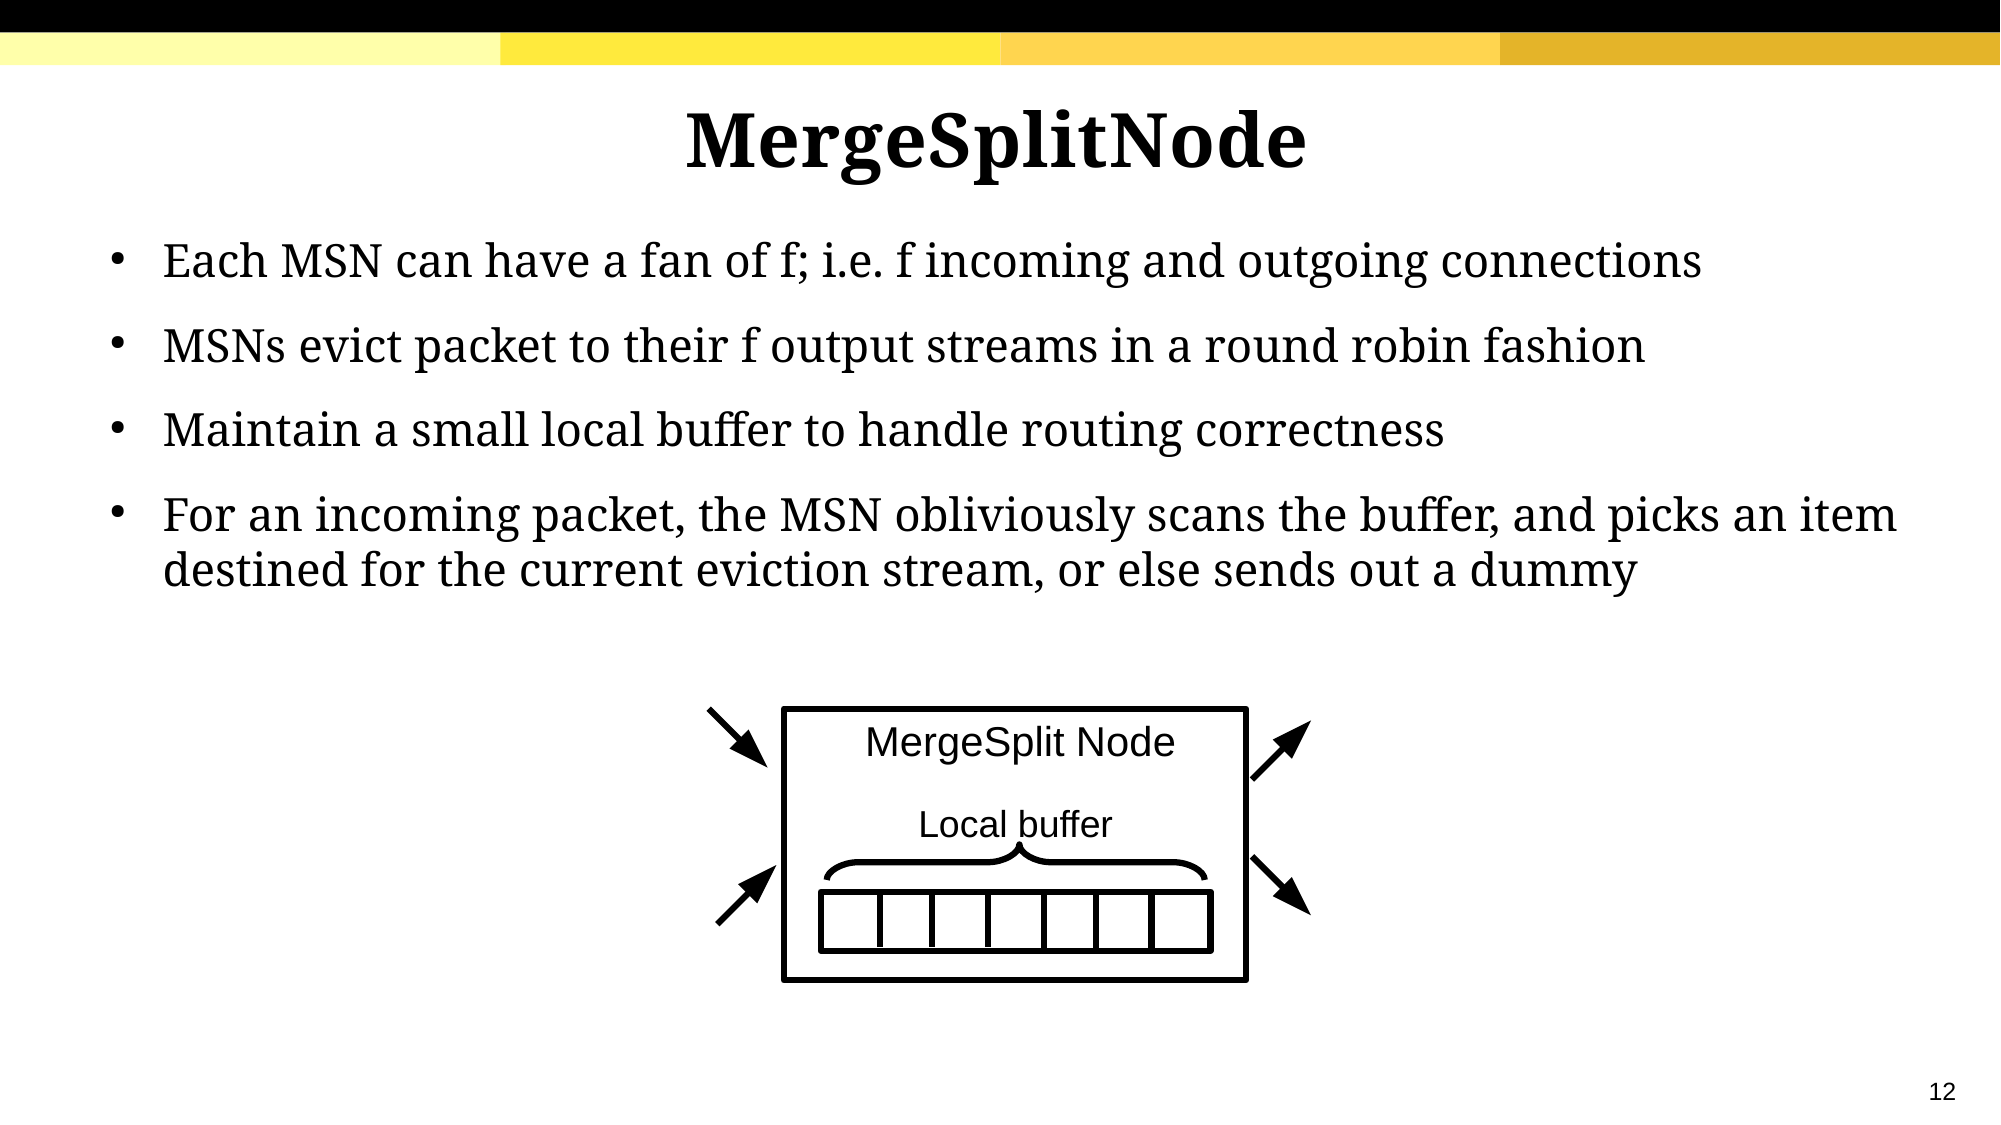

# MergeSplitNode
Each MSN can have a fan of f; i.e. f incoming and outgoing connections
MSNs evict packet to their f output streams in a round robin fashion
Maintain a small local buffer to handle routing correctness
For an incoming packet, the MSN obliviously scans the buffer, and picks an item destined for the current eviction stream, or else sends out a dummy
MergeSplit Node
Local buffer
12